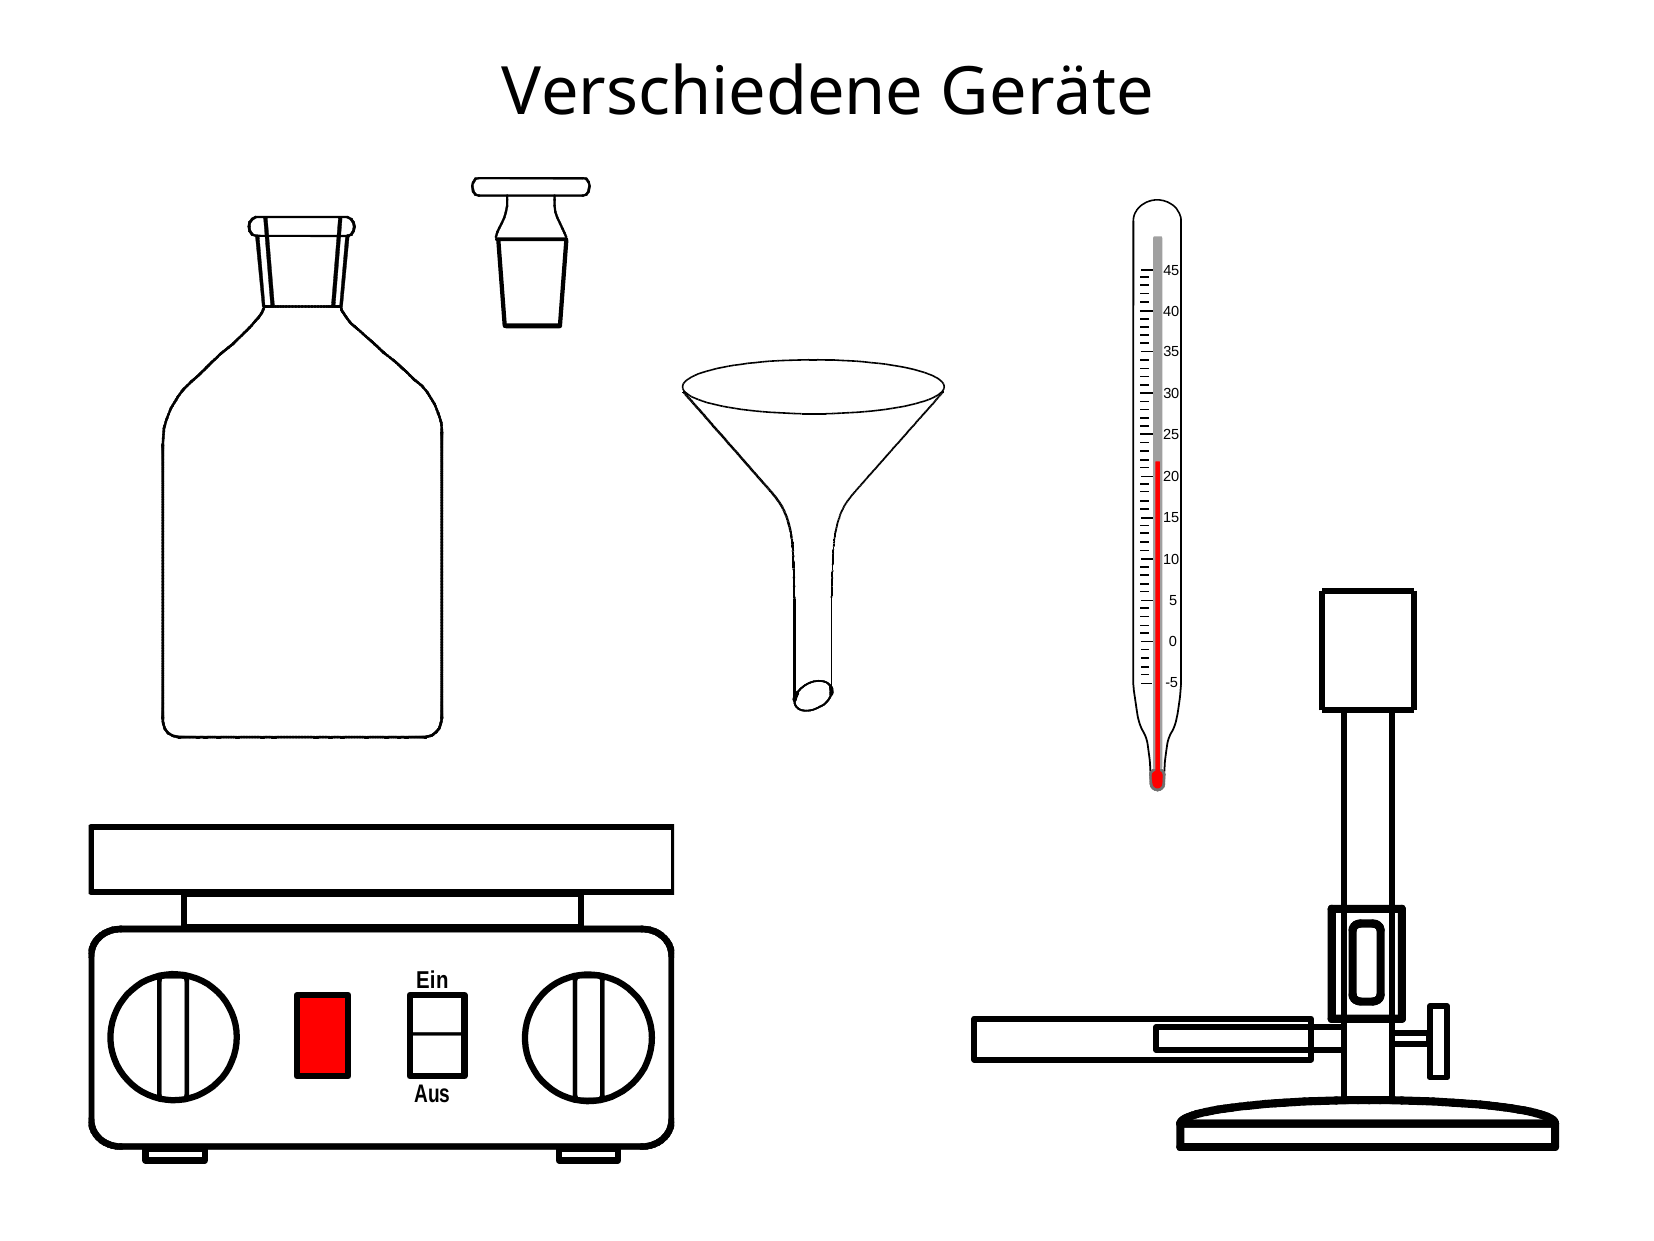

# Verschiedene Geräte
45
40
35
30
25
20
15
10
5
0
-5